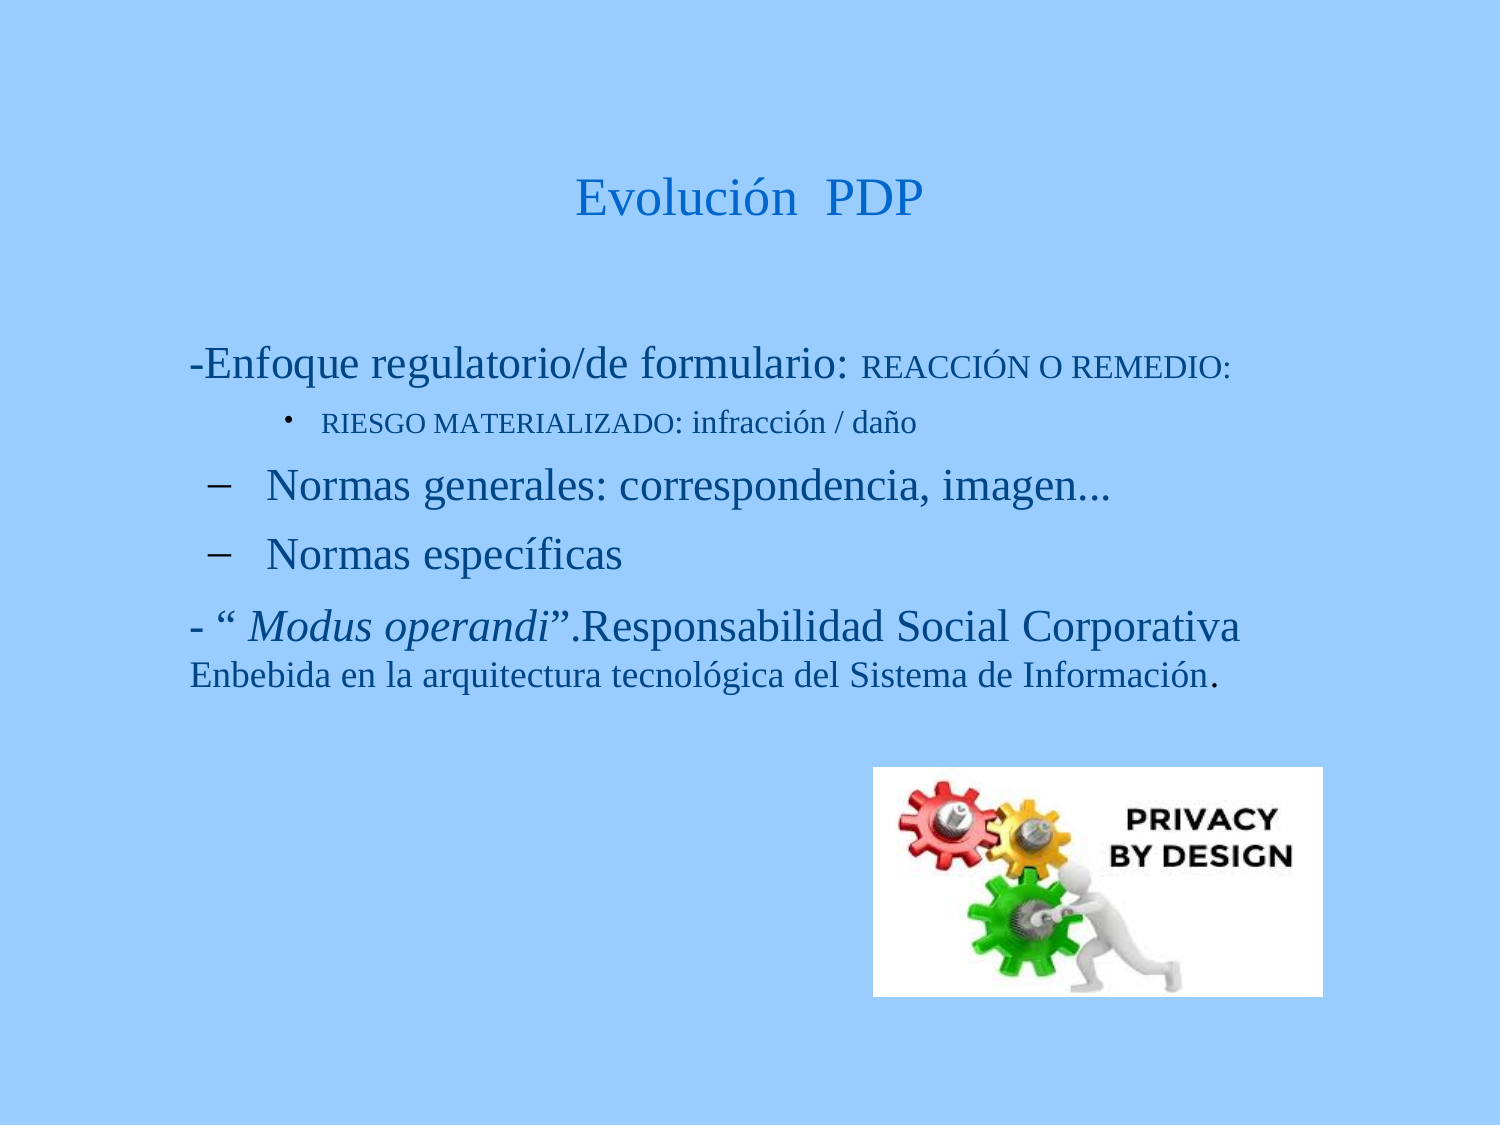

# Evolución PDP
-Enfoque regulatorio/de formulario: REACCIÓN O REMEDIO:
RIESGO MATERIALIZADO: infracción / daño
 Normas generales: correspondencia, imagen...
 Normas específicas
- “ Modus operandi”.Responsabilidad Social Corporativa Enbebida en la arquitectura tecnológica del Sistema de Información.